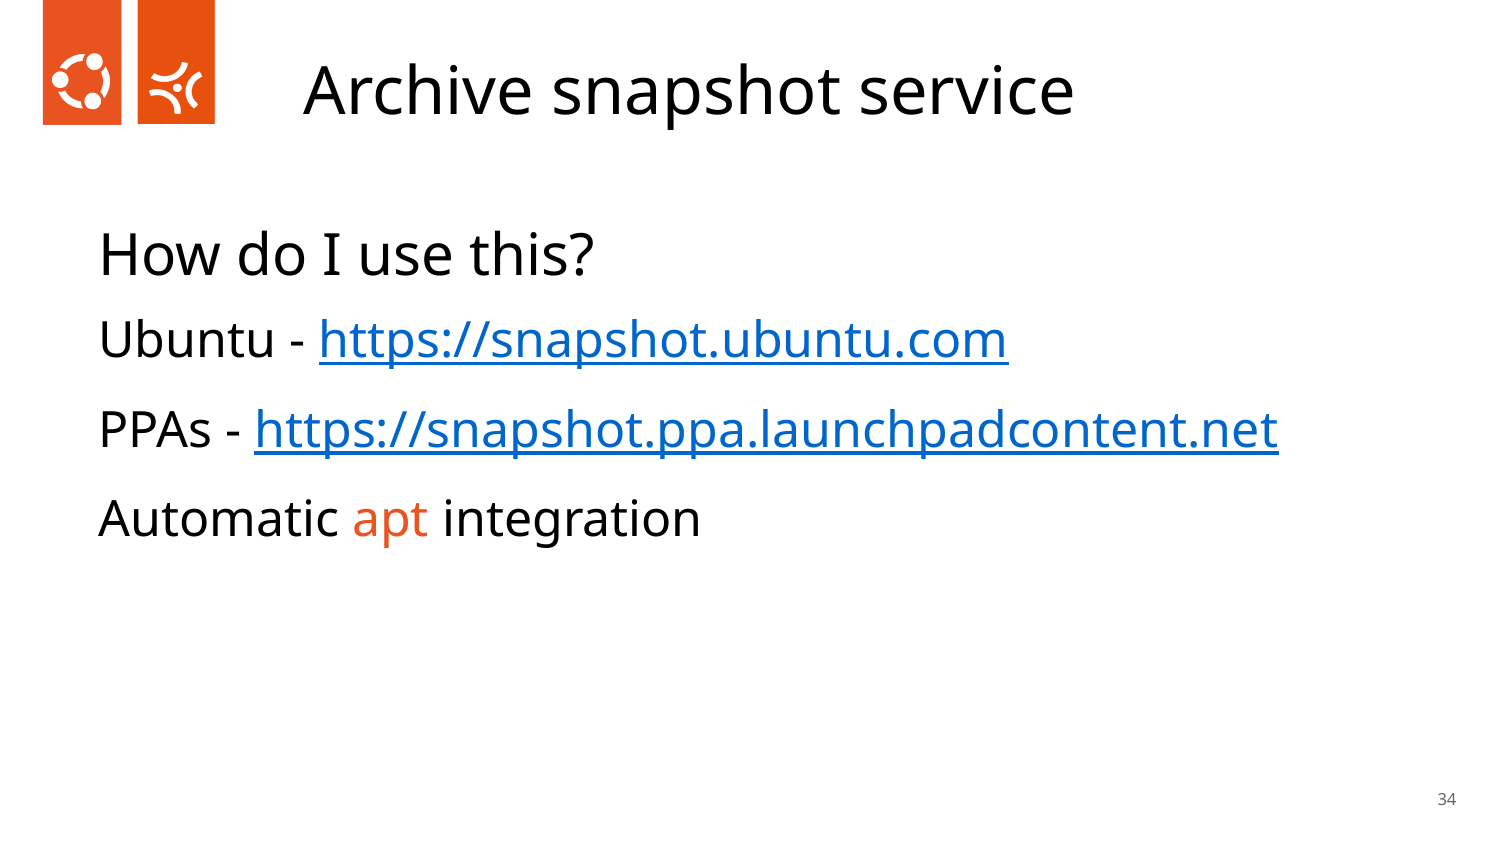

Archive snapshot service
# How do I use this?
Ubuntu - https://snapshot.ubuntu.com
PPAs - https://snapshot.ppa.launchpadcontent.net
Automatic apt integration